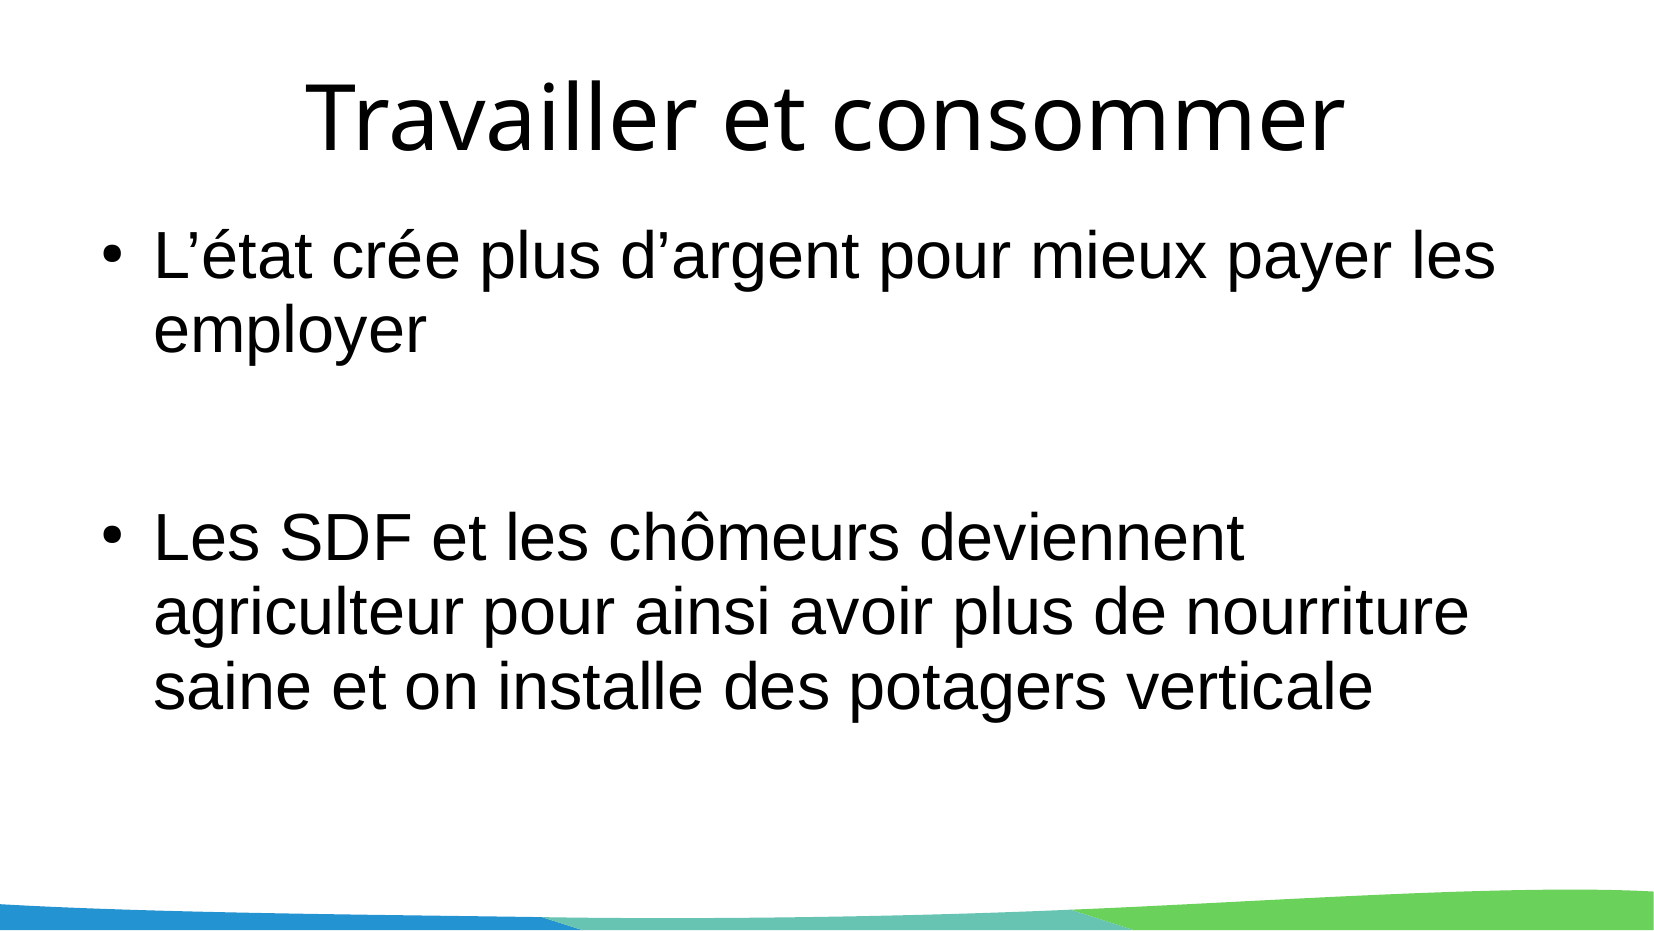

# Travailler et consommer
L’état crée plus d’argent pour mieux payer les employer
Les SDF et les chômeurs deviennent agriculteur pour ainsi avoir plus de nourriture saine et on installe des potagers verticale